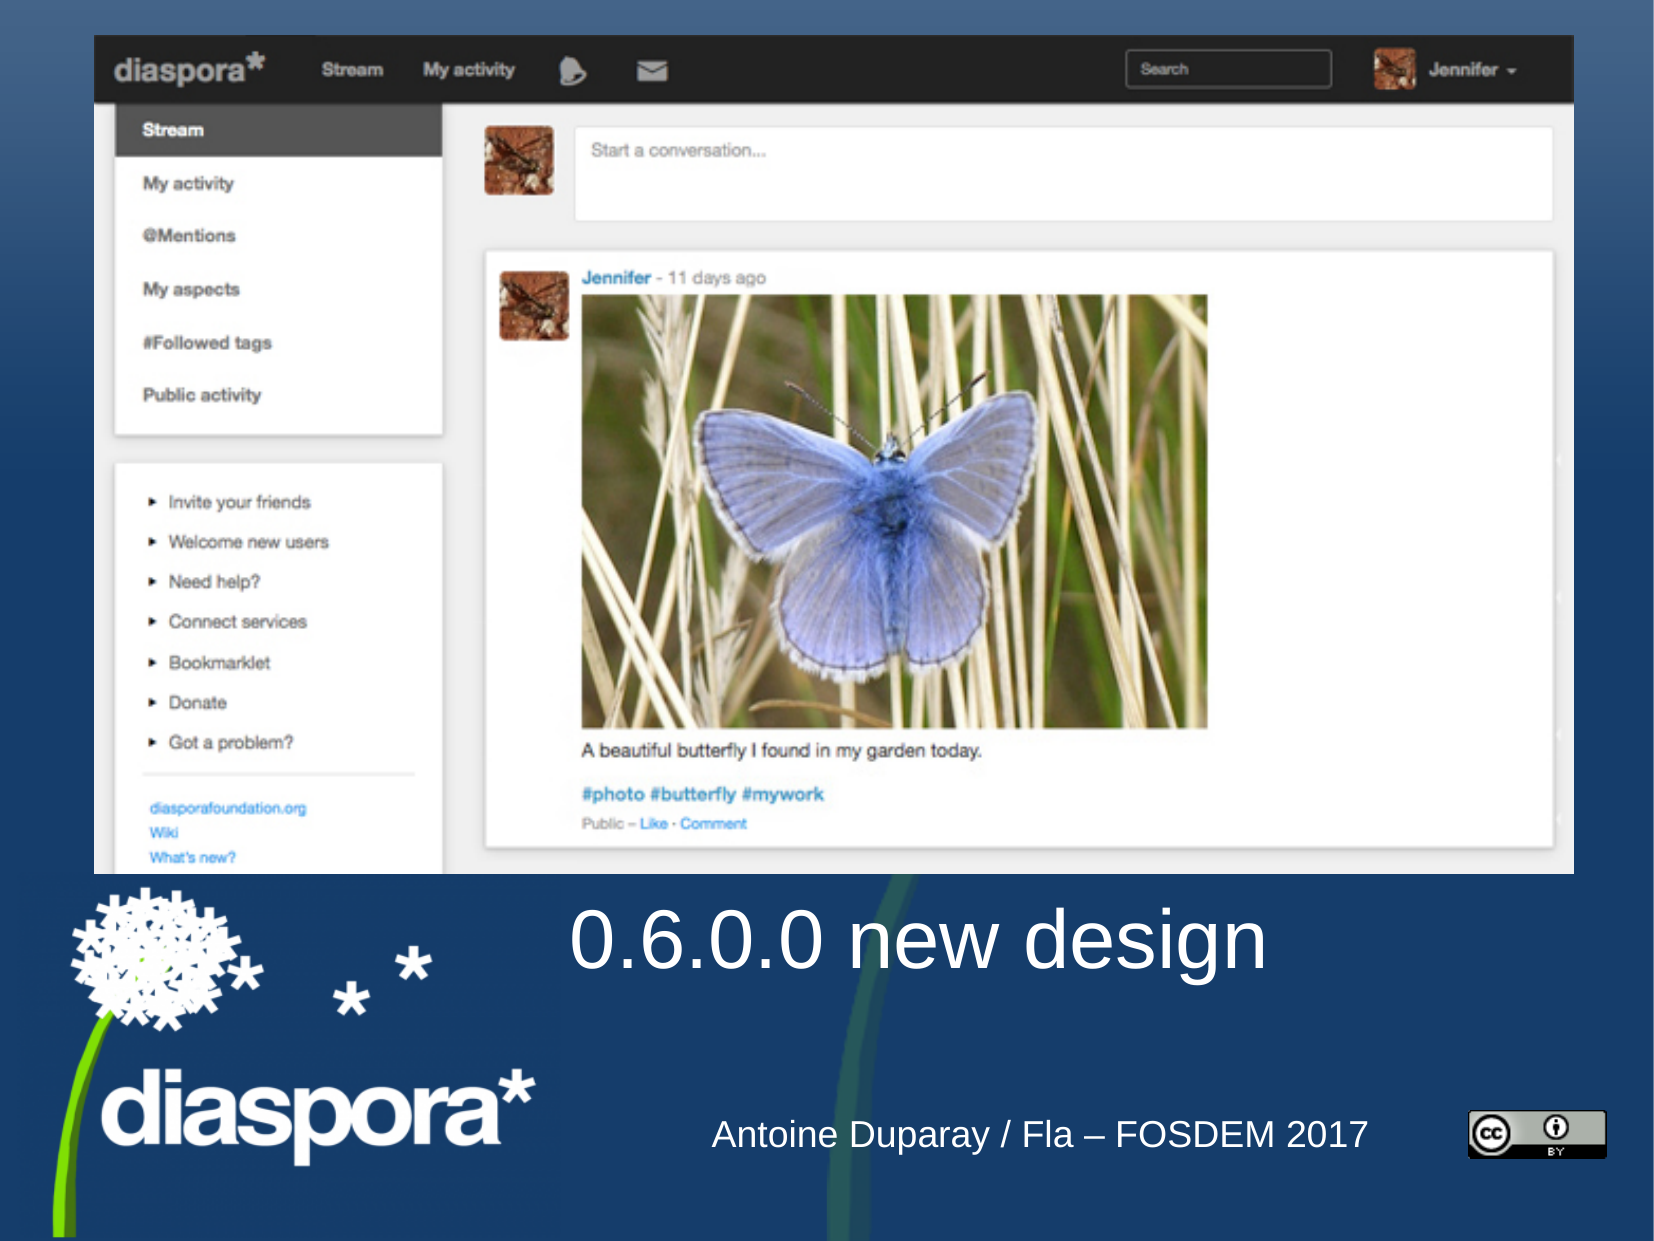

0.6.0.0 new design
Antoine Duparay / Fla – FOSDEM 2017